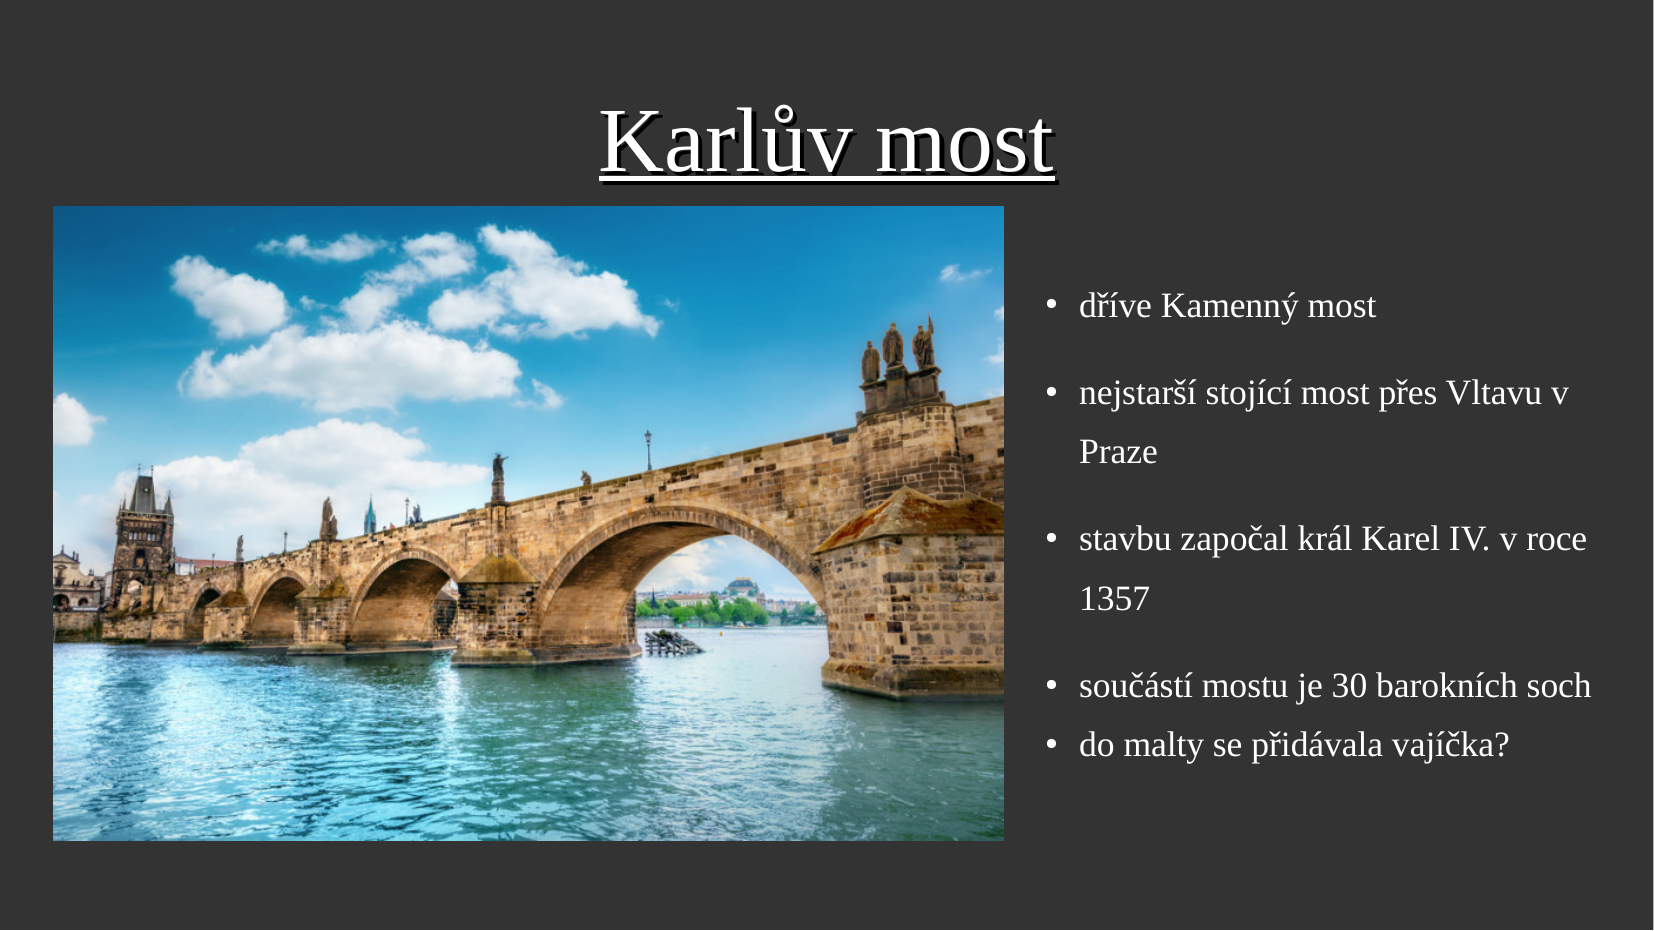

# Karlův most
dříve Kamenný most
nejstarší stojící most přes Vltavu v Praze
stavbu započal král Karel IV. v roce 1357
součástí mostu je 30 barokních soch
do malty se přidávala vajíčka?